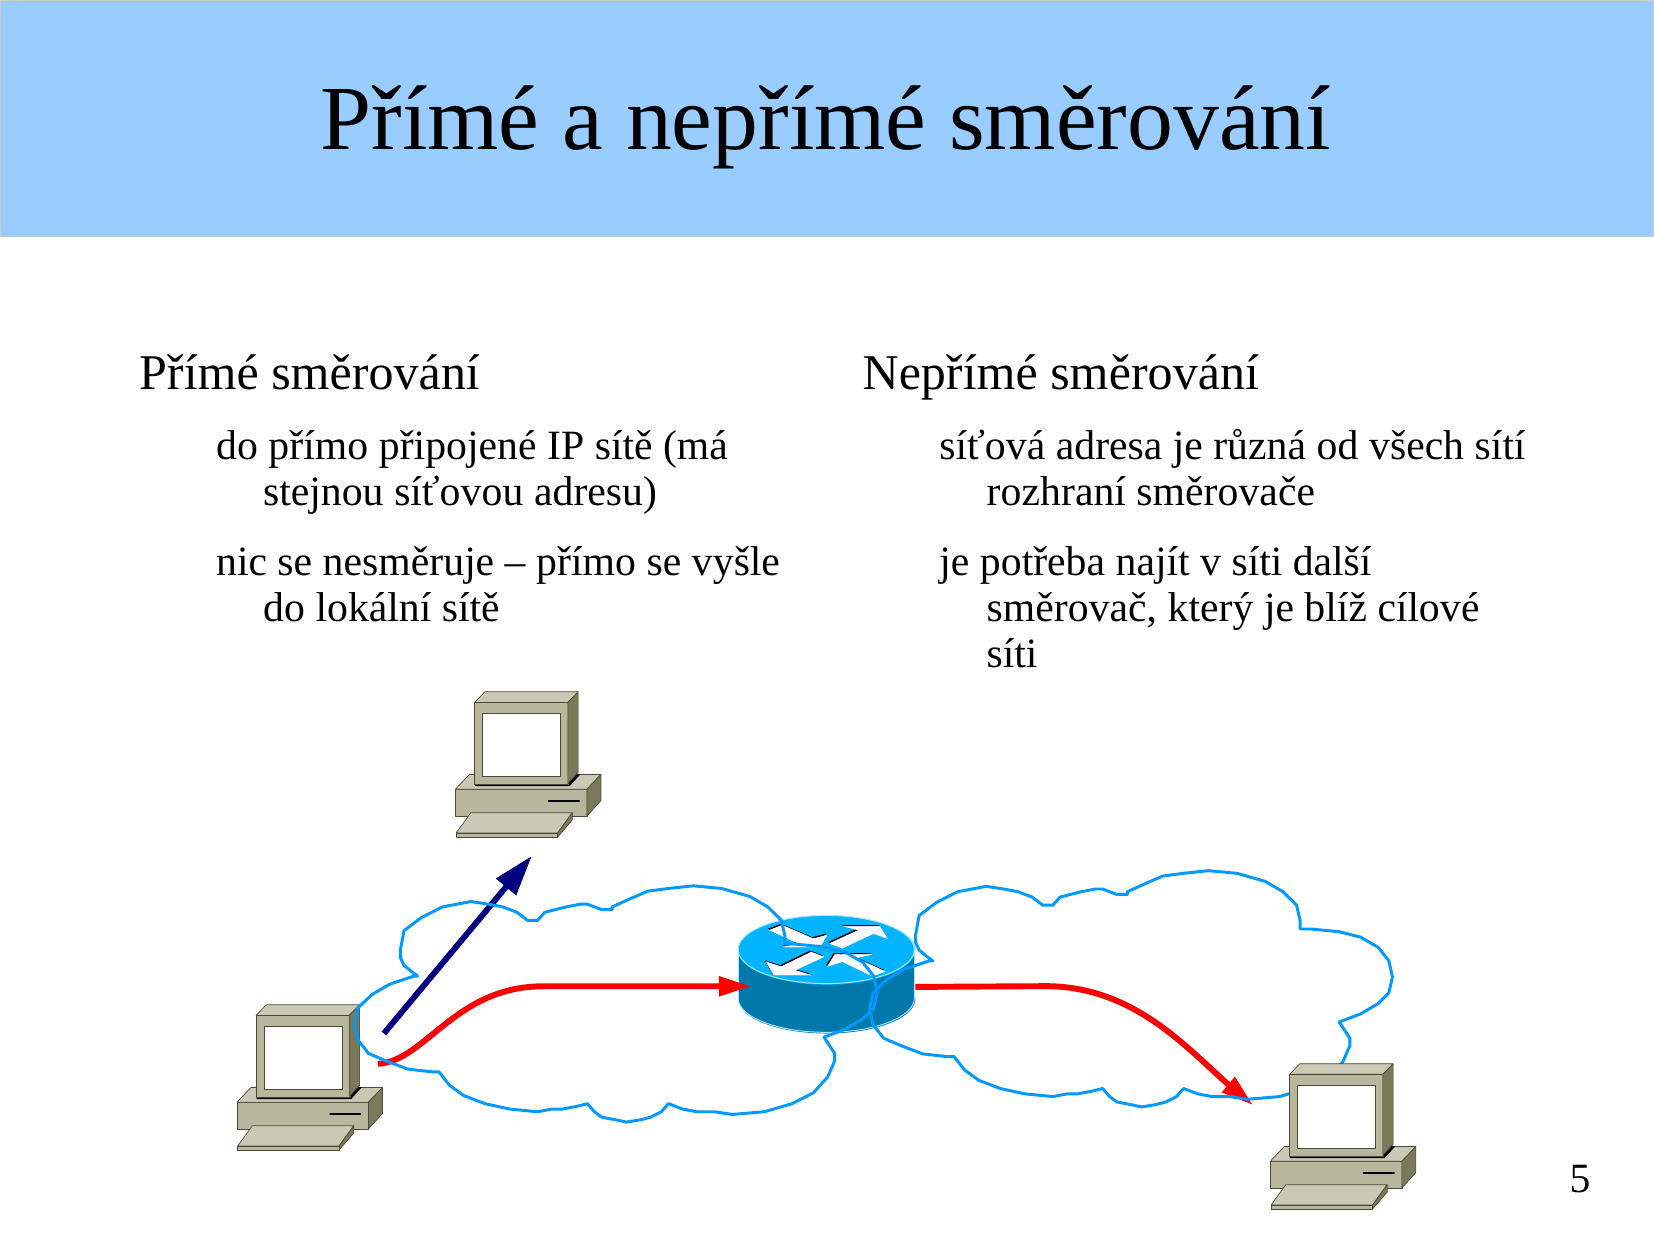

# Přímé a nepřímé směrování
Přímé směrování
do přímo připojené IP sítě (má stejnou síťovou adresu)
nic se nesměruje – přímo se vyšle do lokální sítě
Nepřímé směrování
síťová adresa je různá od všech sítí rozhraní směrovače
je potřeba najít v síti další směrovač, který je blíž cílové síti